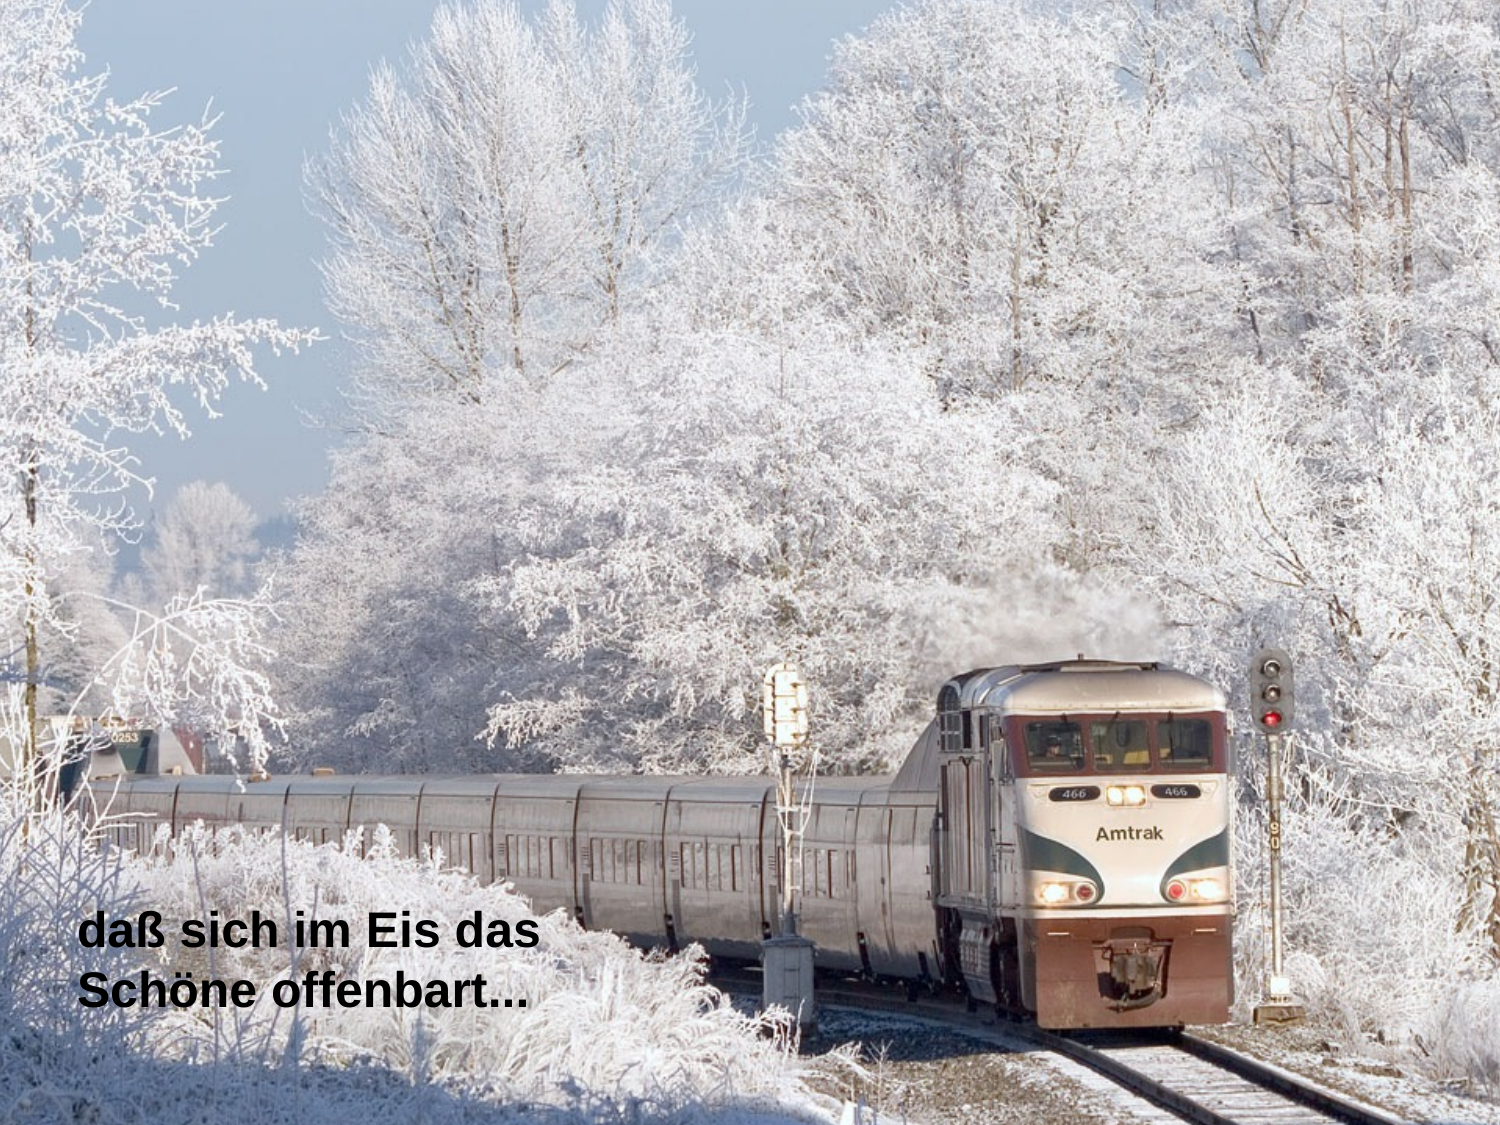

#
daß sich im Eis das Schöne offenbart...